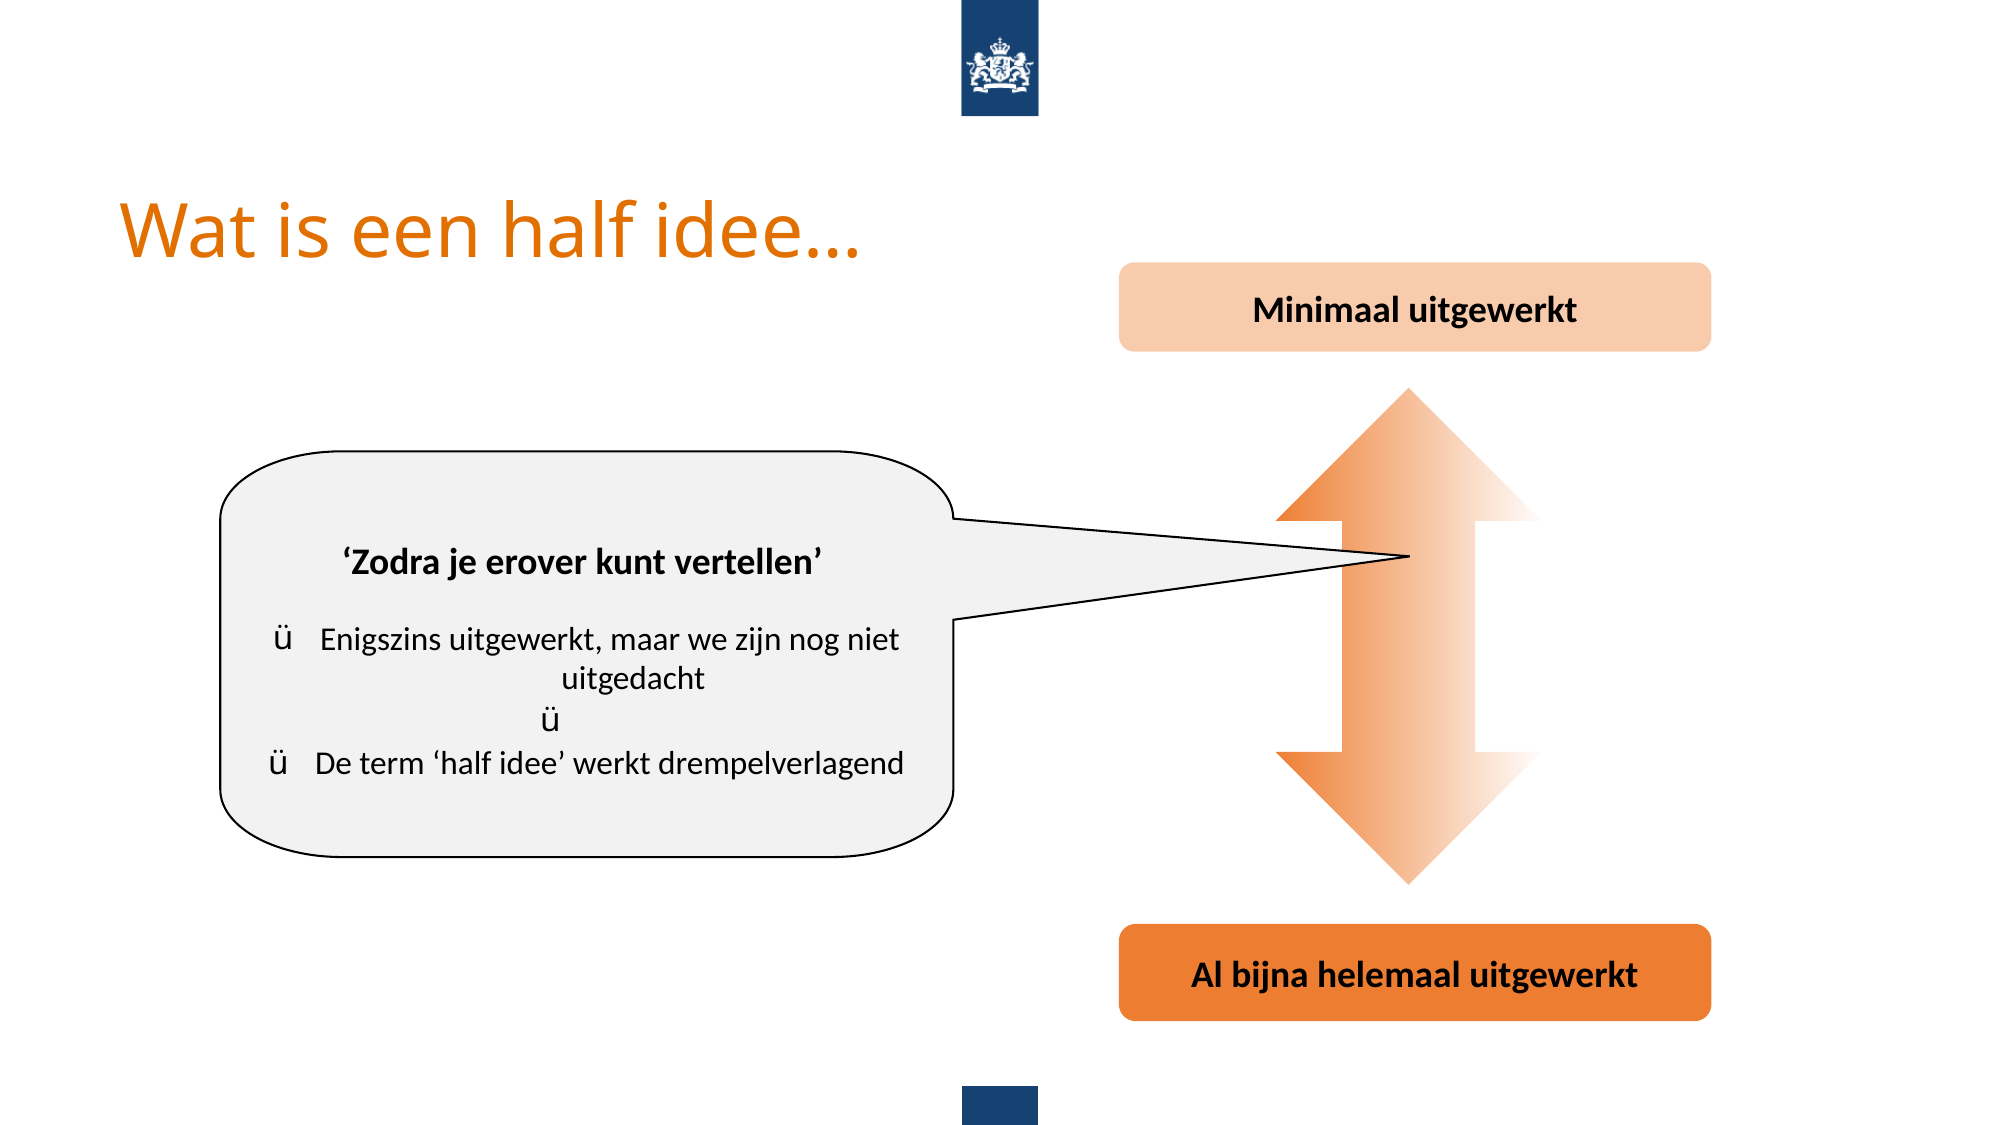

# Wat is een half idee…
Minimaal uitgewerkt
‘Zodra je erover kunt vertellen’
Enigszins uitgewerkt, maar we zijn nog niet uitgedacht
De term ‘half idee’ werkt drempelverlagend
Al bijna helemaal uitgewerkt